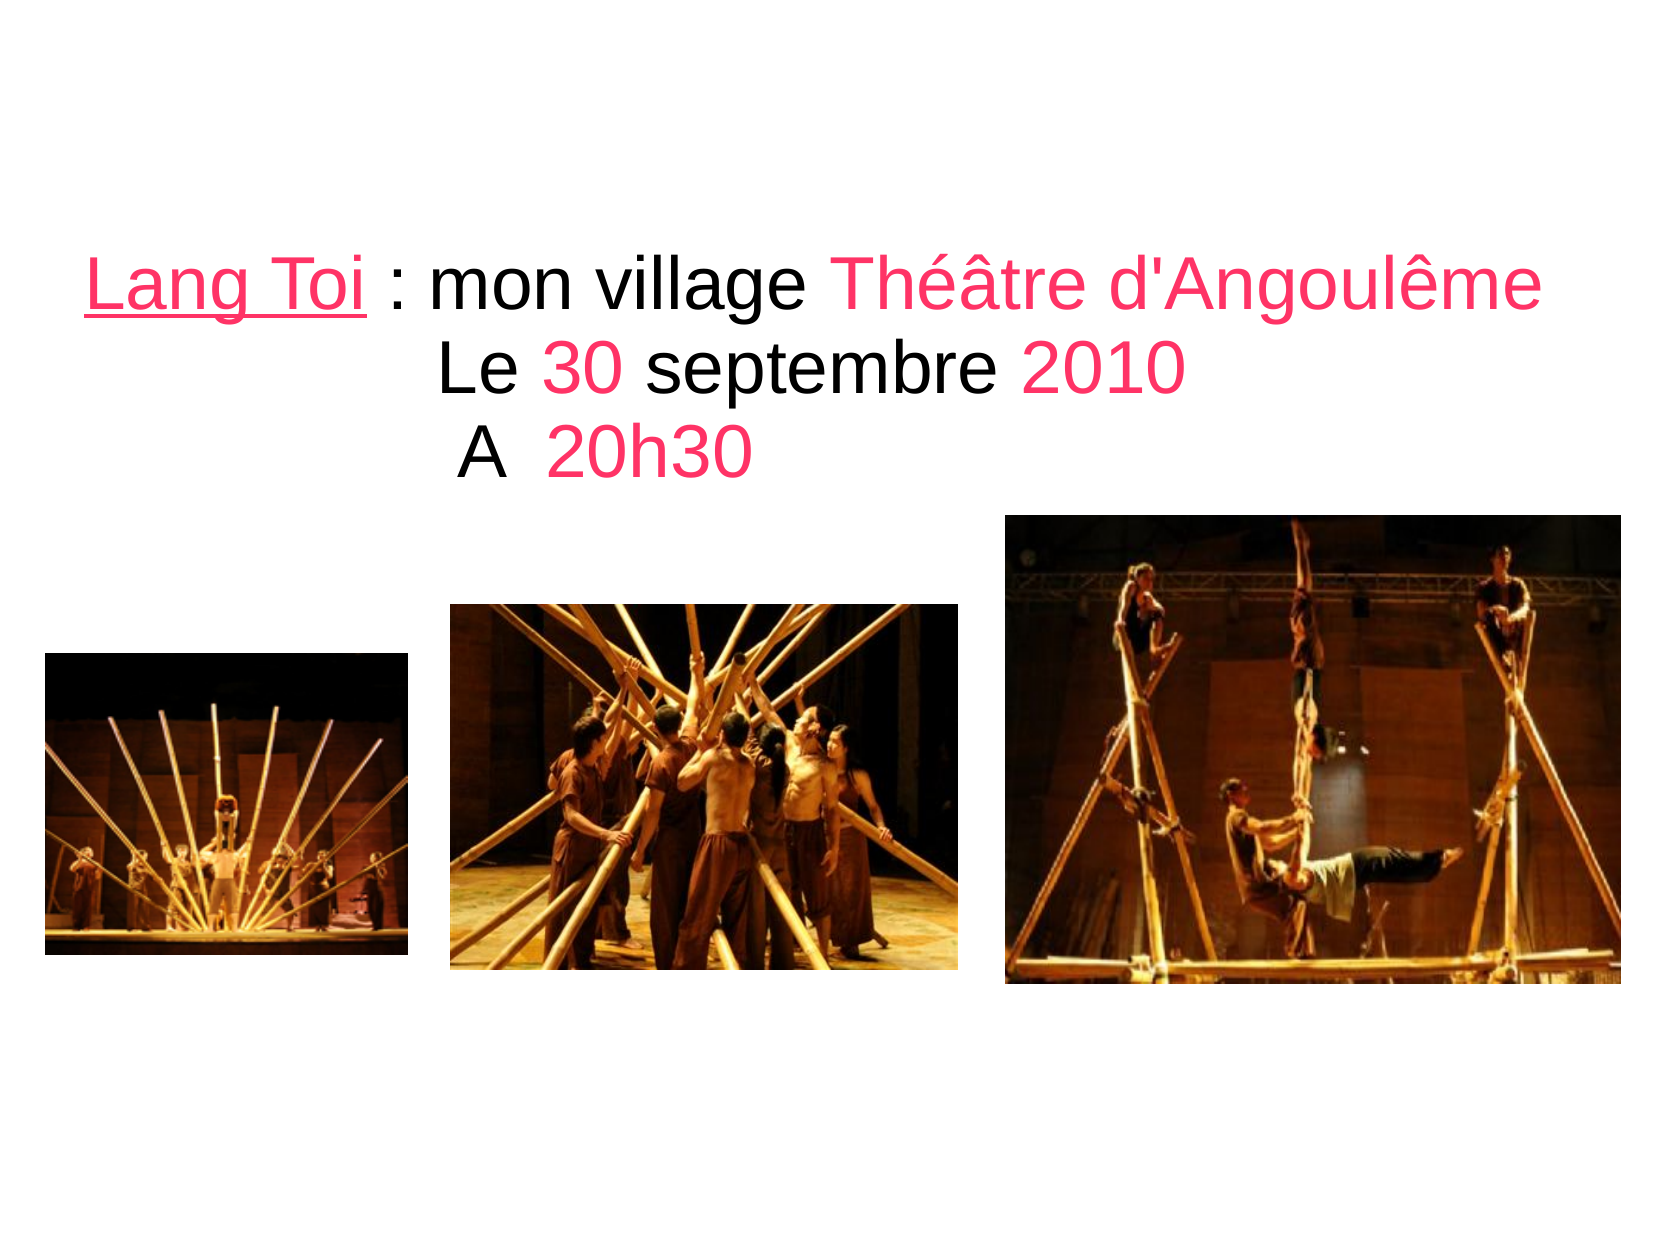

Lang Toi : mon village Théâtre d'Angoulême
 Le 30 septembre 2010
 A 20h30